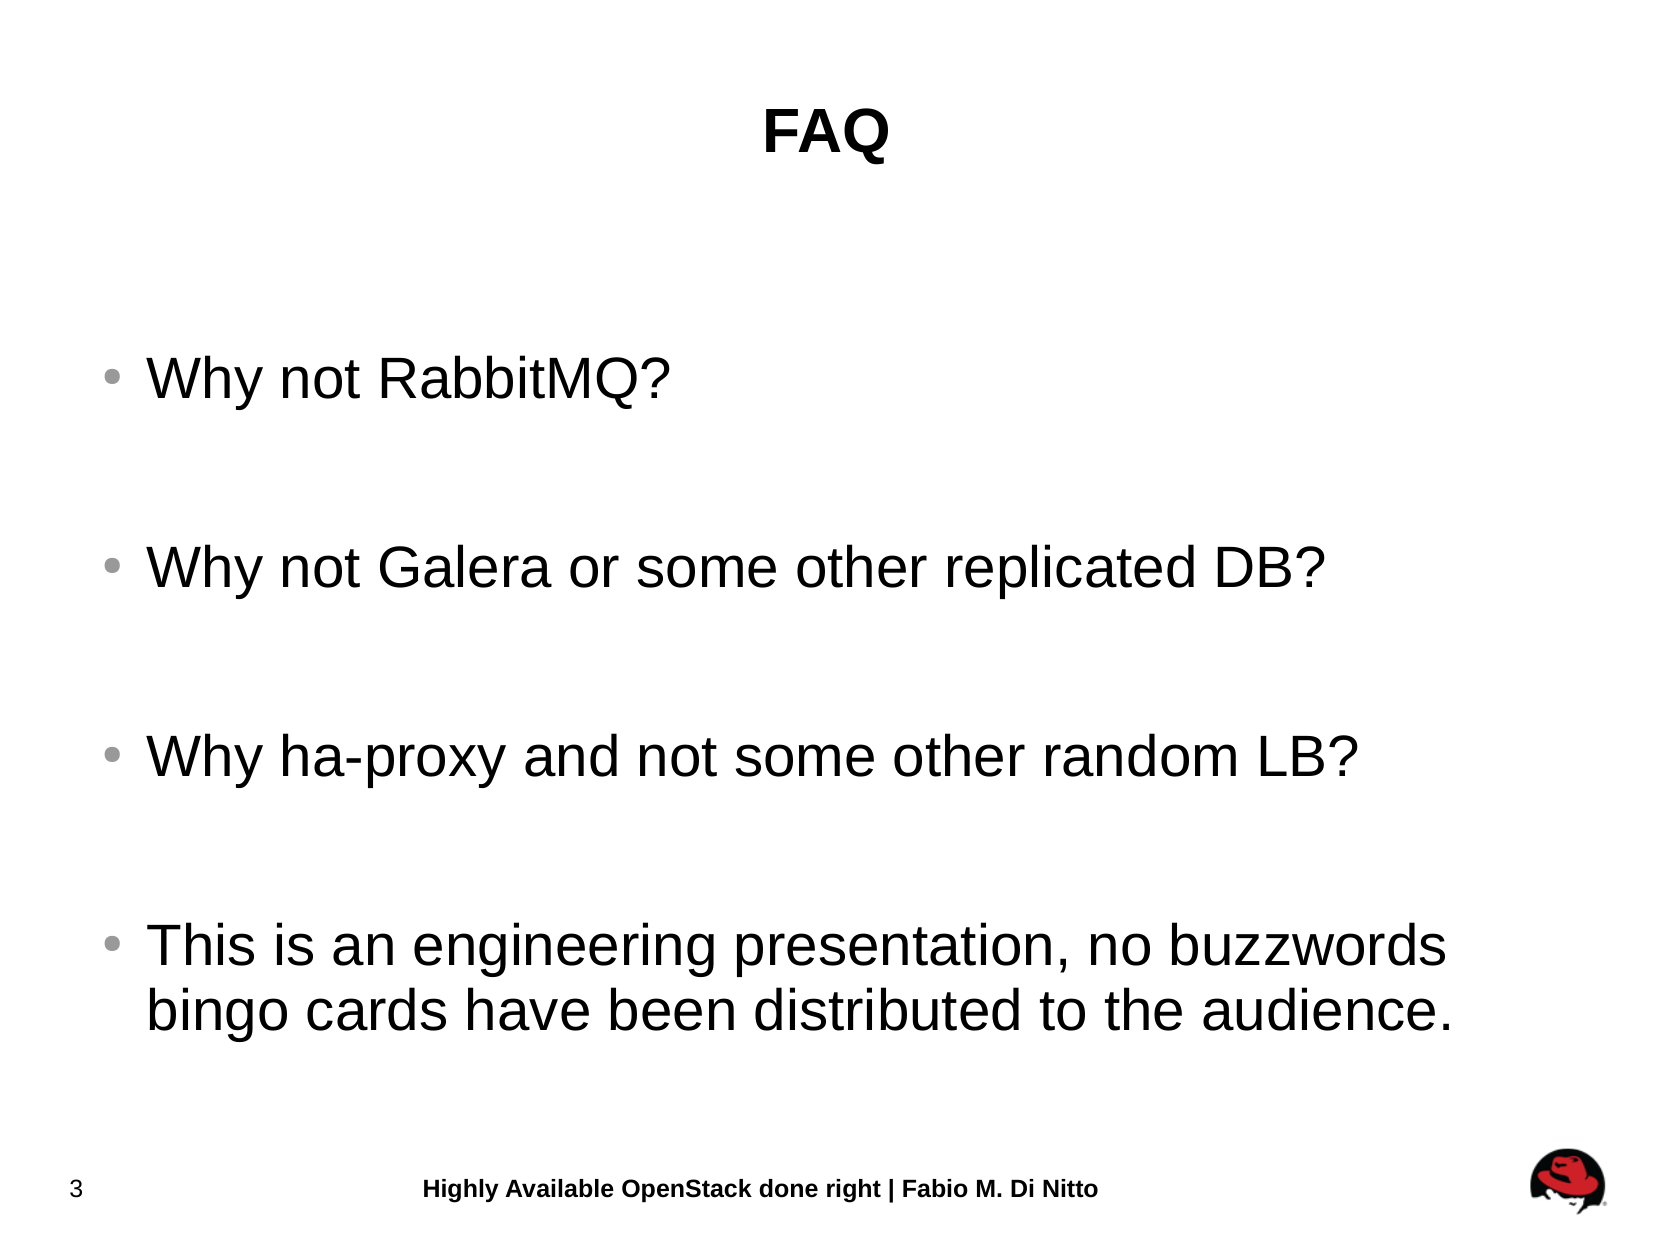

# FAQ
Why not RabbitMQ?
Why not Galera or some other replicated DB?
Why ha-proxy and not some other random LB?
This is an engineering presentation, no buzzwords bingo cards have been distributed to the audience.